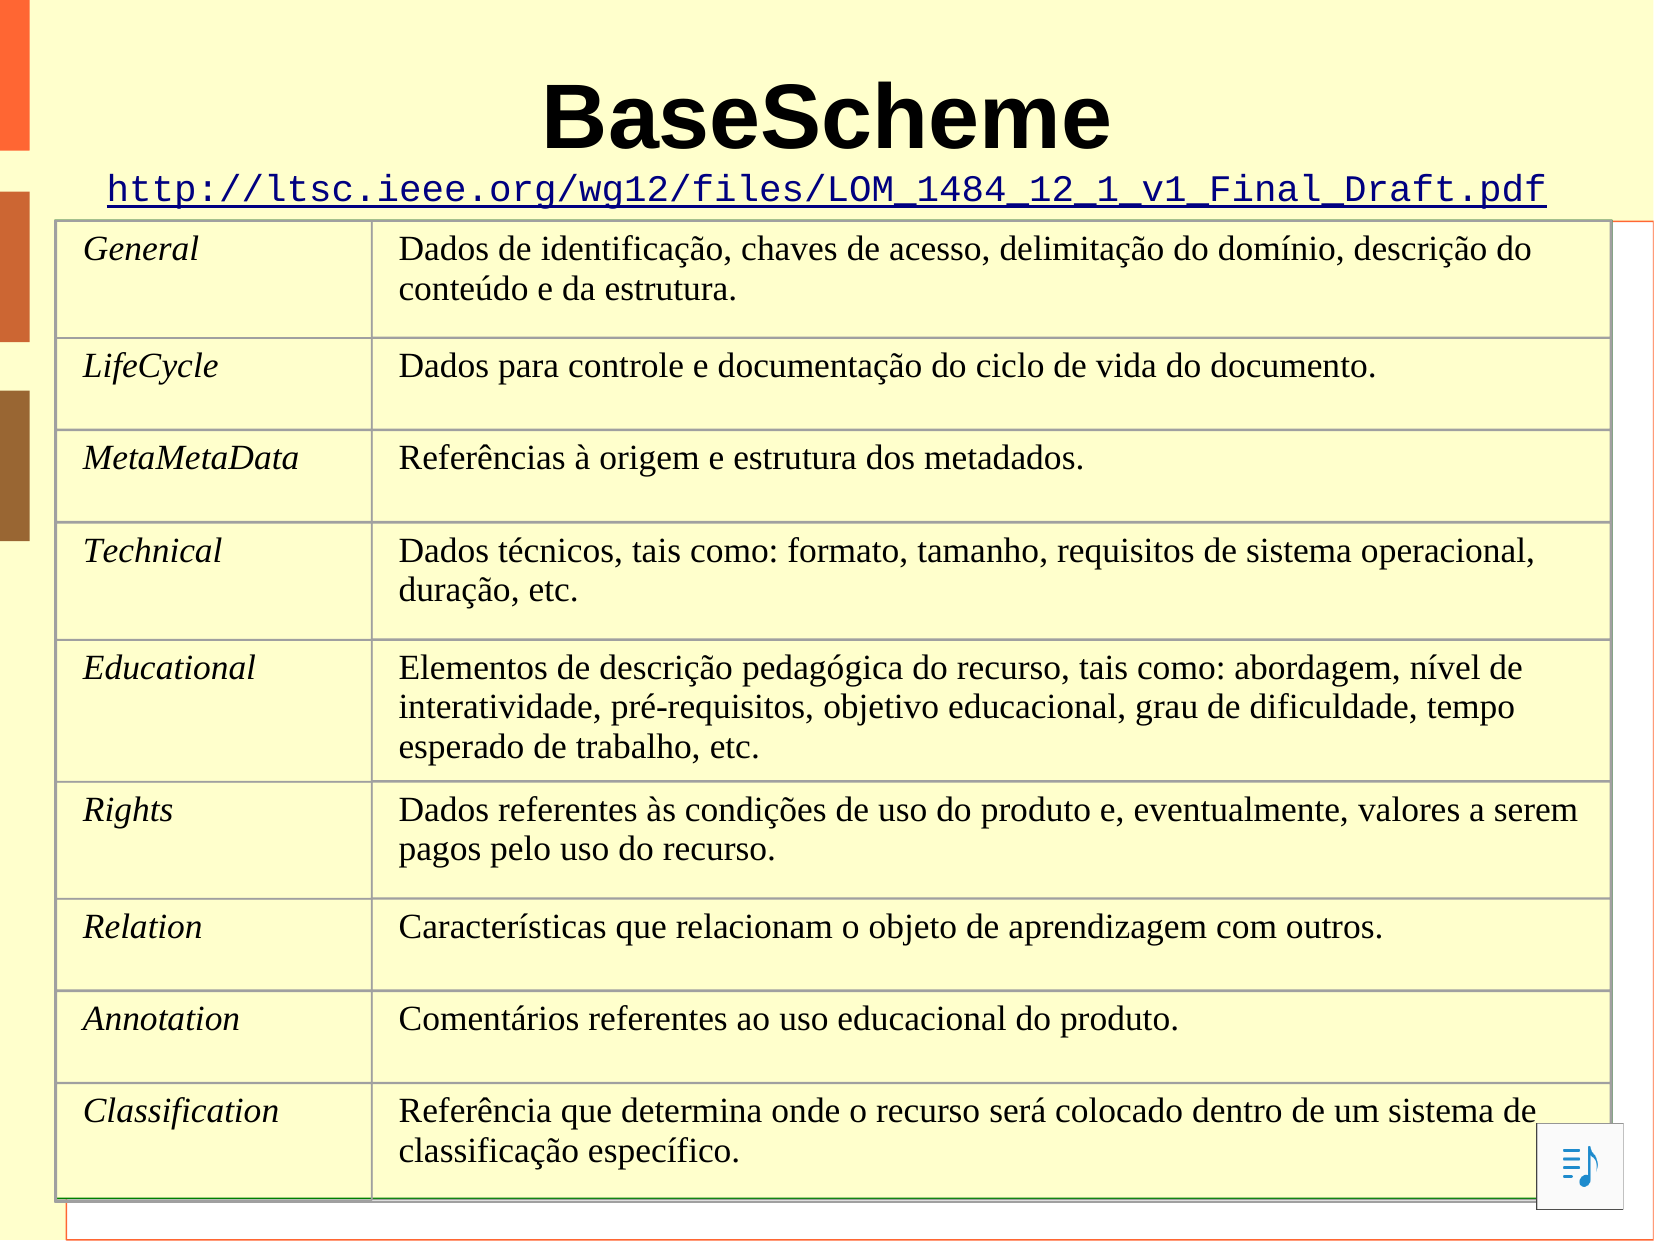

# BaseScheme
http://ltsc.ieee.org/wg12/files/LOM_1484_12_1_v1_Final_Draft.pdf
General
Dados de identificação, chaves de acesso, delimitação do domínio, descrição do conteúdo e da estrutura.
LifeCycle
Dados para controle e documentação do ciclo de vida do documento.
MetaMetaData
Referências à origem e estrutura dos metadados.
Technical
Dados técnicos, tais como: formato, tamanho, requisitos de sistema operacional, duração, etc.
Educational
Elementos de descrição pedagógica do recurso, tais como: abordagem, nível de interatividade, pré-requisitos, objetivo educacional, grau de dificuldade, tempo esperado de trabalho, etc.
Rights
Dados referentes às condições de uso do produto e, eventualmente, valores a serem pagos pelo uso do recurso.
Relation
Características que relacionam o objeto de aprendizagem com outros.
Annotation
Comentários referentes ao uso educacional do produto.
Classification
Referência que determina onde o recurso será colocado dentro de um sistema de classificação específico.